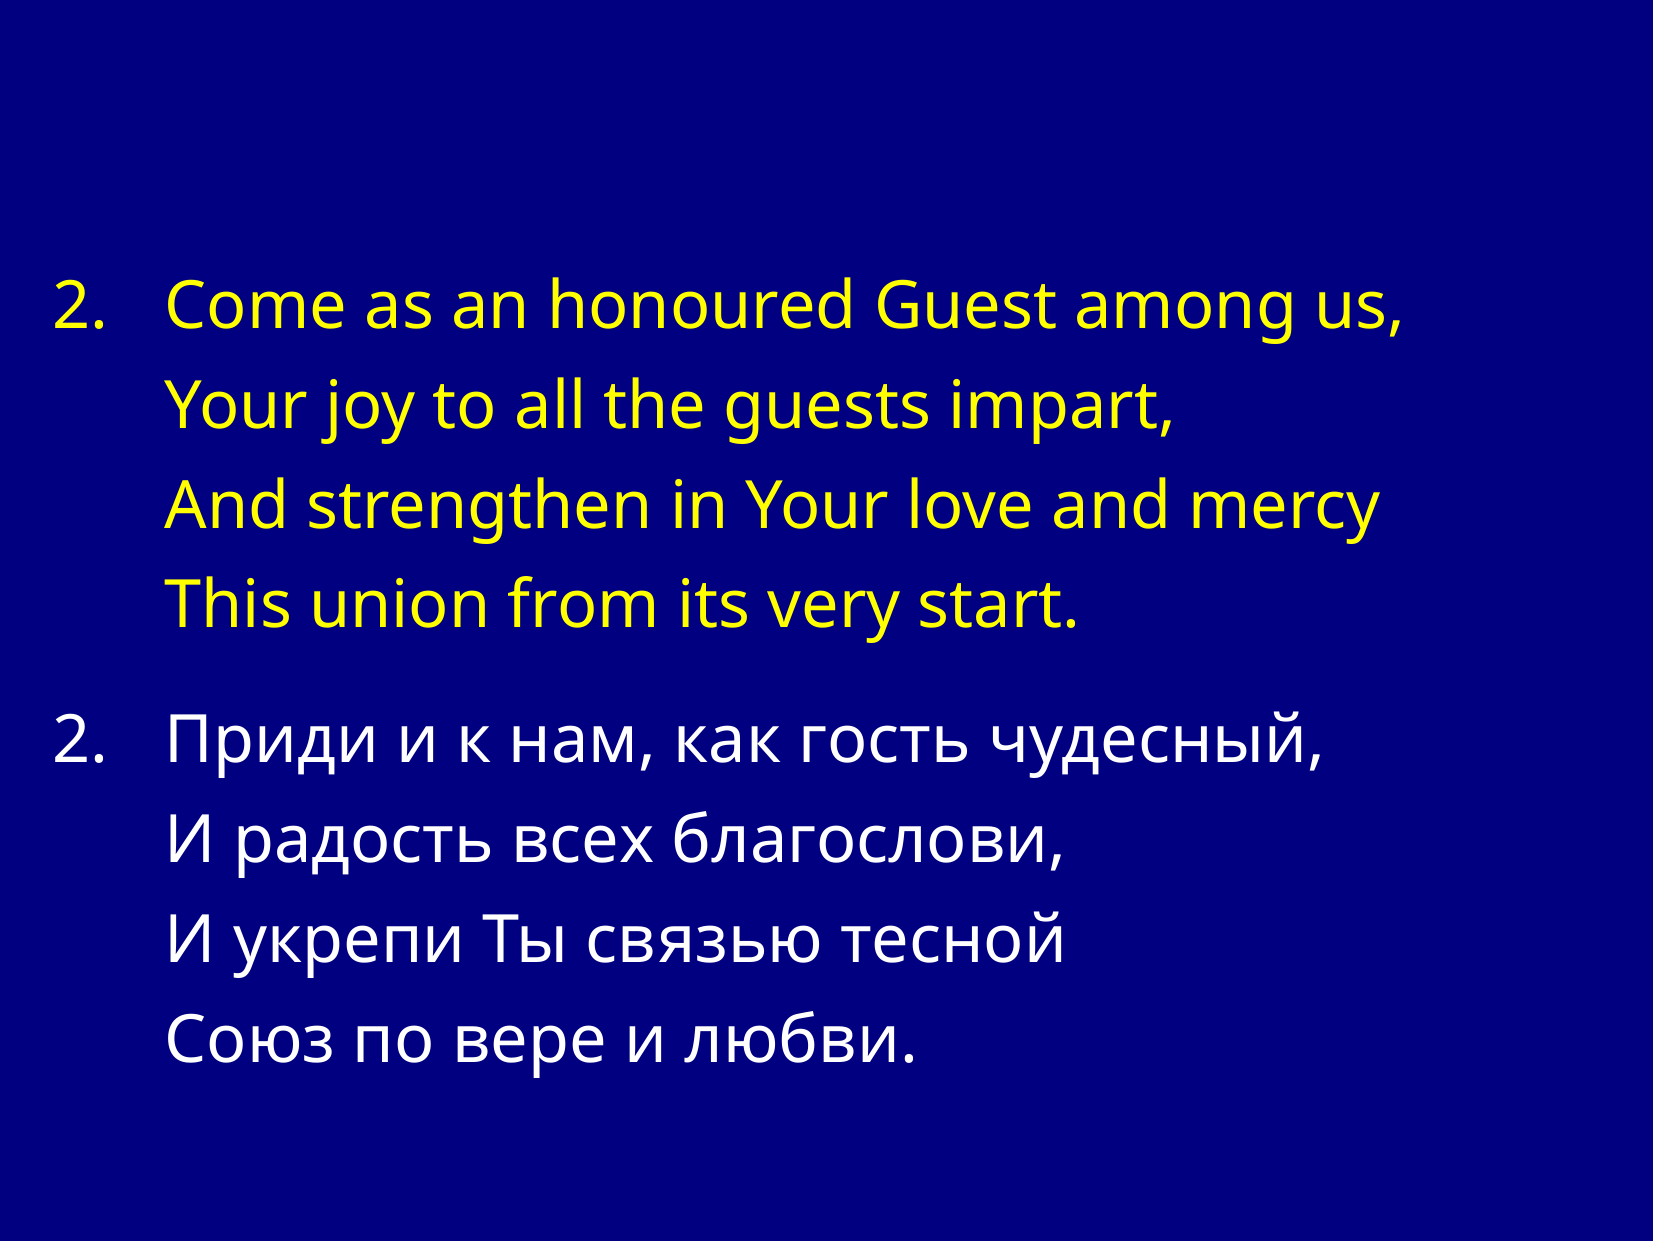

2.	Come as an honoured Guest among us,
	Your joy to all the guests impart,
	And strengthen in Your love and mercy
	This union from its very start.
2.	Приди и к нам, как гость чудесный,
	И радость всех благослови,
	И укрепи Ты связью тесной
	Союз по вере и любви.